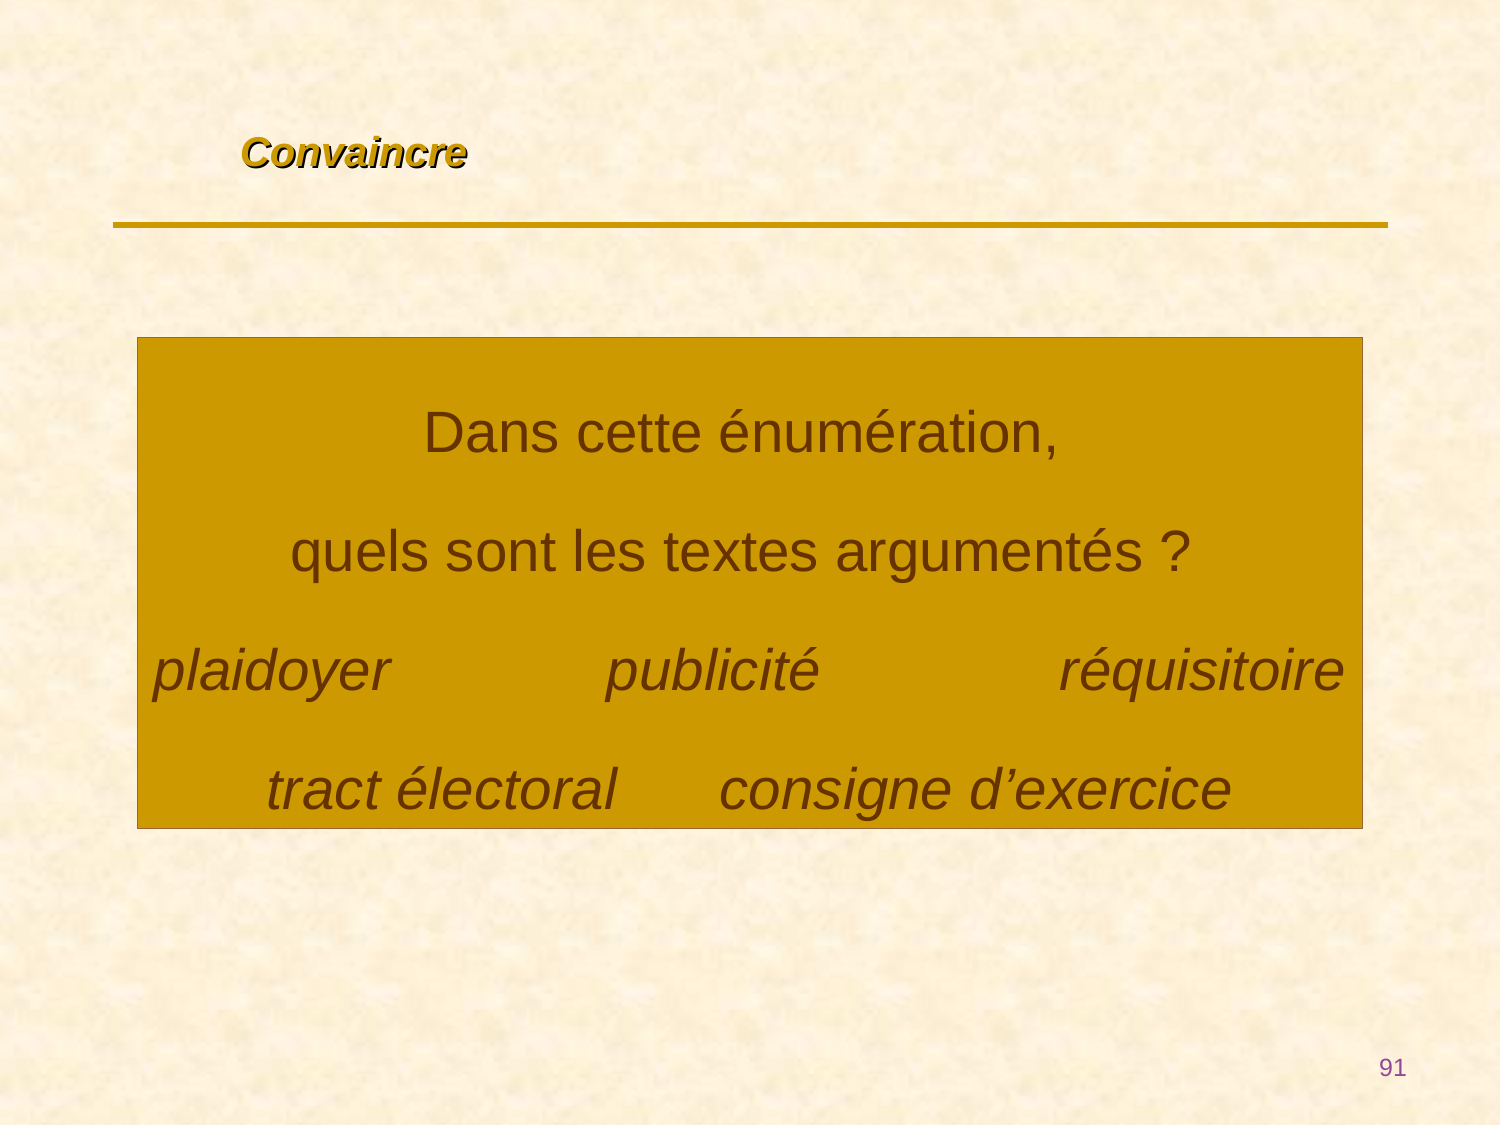

Convaincre
Dans cette énumération,
quels sont les textes argumentés ?
plaidoyer	publicité	réquisitoire tract électoral	consigne d’exercice
91